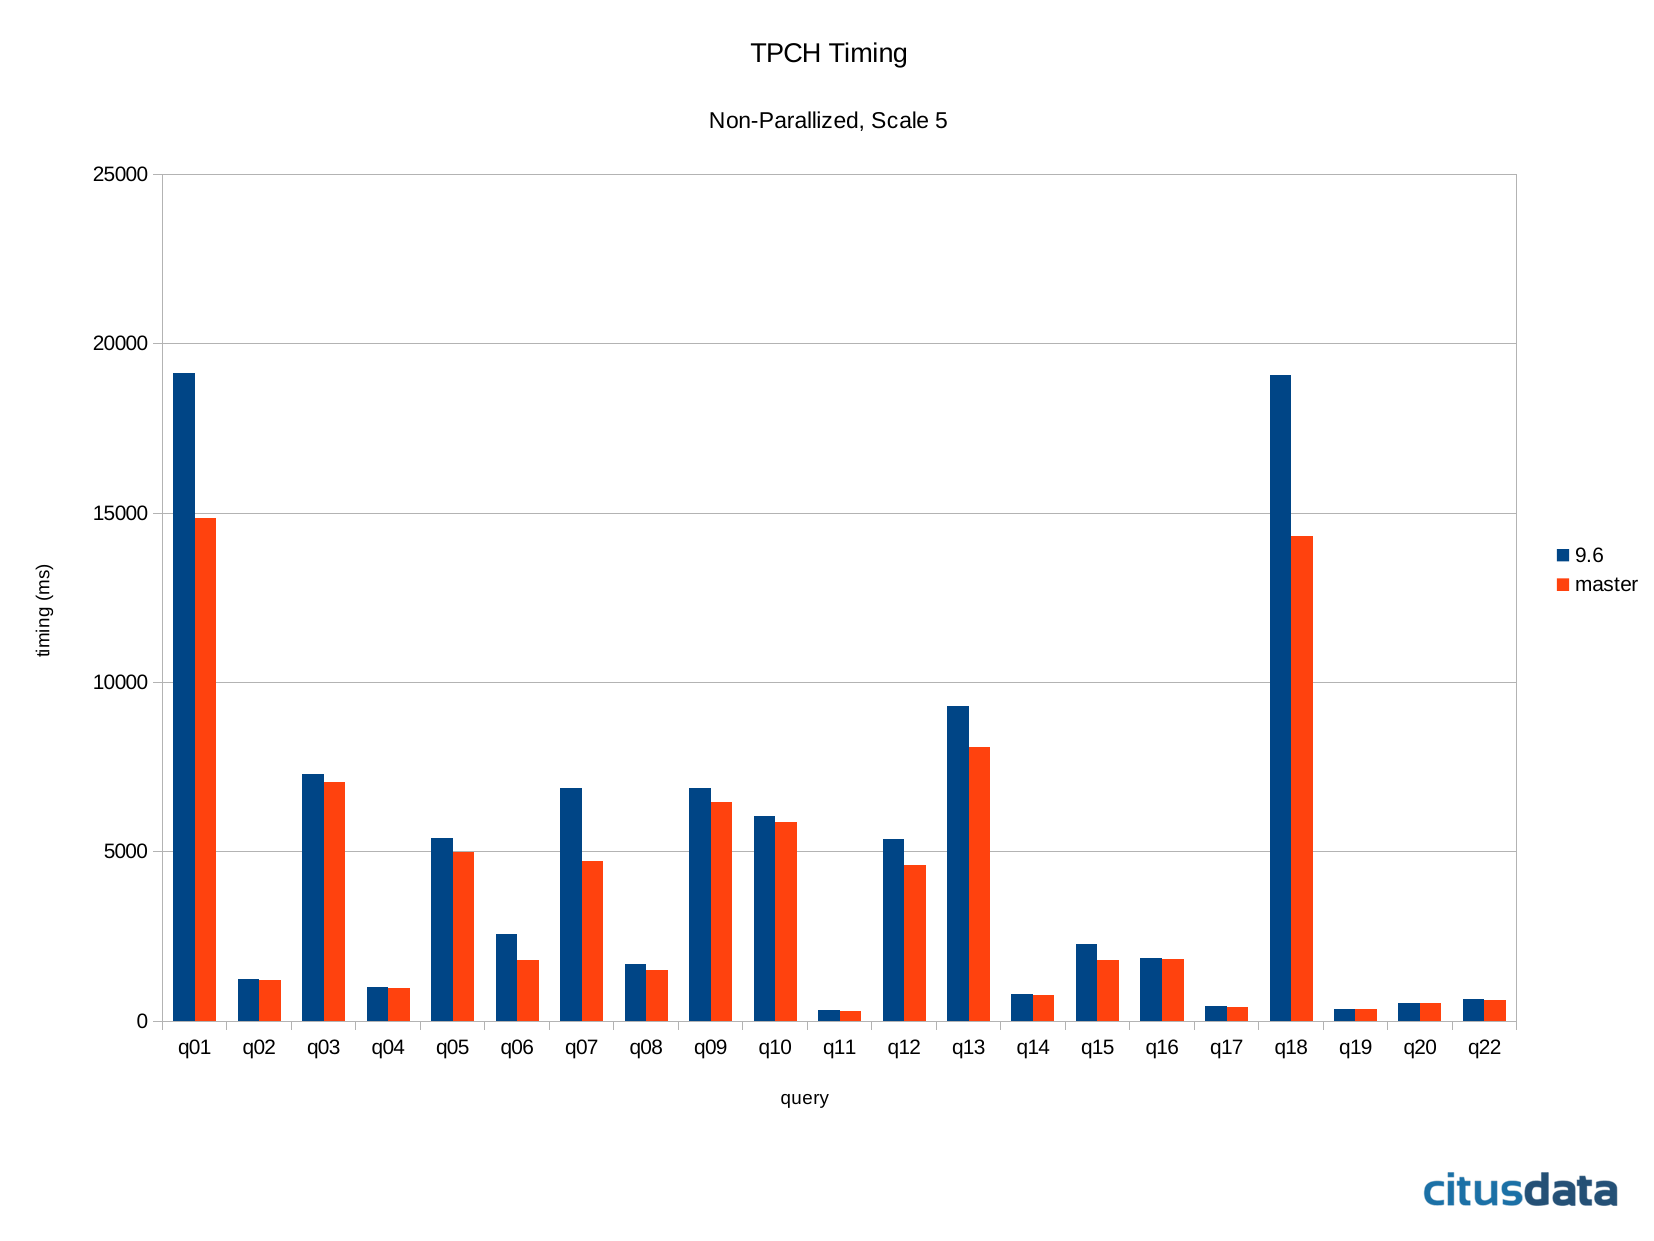

### Chart: TPCH Timing
Non-Parallized, Scale 5
| Category | 9.6 | master |
|---|---|---|
| q01 | 19139.178 | 14857.752 |
| q02 | 1250.458 | 1199.943 |
| q03 | 7303.389 | 7066.261 |
| q04 | 997.758 | 979.619 |
| q05 | 5406.338 | 4987.319 |
| q06 | 2577.508 | 1814.23 |
| q07 | 6869.024 | 4733.508 |
| q08 | 1690.917 | 1491.586 |
| q09 | 6878.511 | 6473.925 |
| q10 | 6062.515 | 5872.975 |
| q11 | 316.116 | 292.156 |
| q12 | 5373.242 | 4617.086 |
| q13 | 9288.508 | 8086.521 |
| q14 | 804.74 | 764.687 |
| q15 | 2263.015 | 1804.108 |
| q16 | 1873.108 | 1838.624 |
| q17 | 432.15 | 419.005 |
| q18 | 19089.926 | 14332.27 |
| q19 | 345.532 | 346.109 |
| q20 | 518.545 | 530.35 |
| q22 | 663.547 | 634.631 |